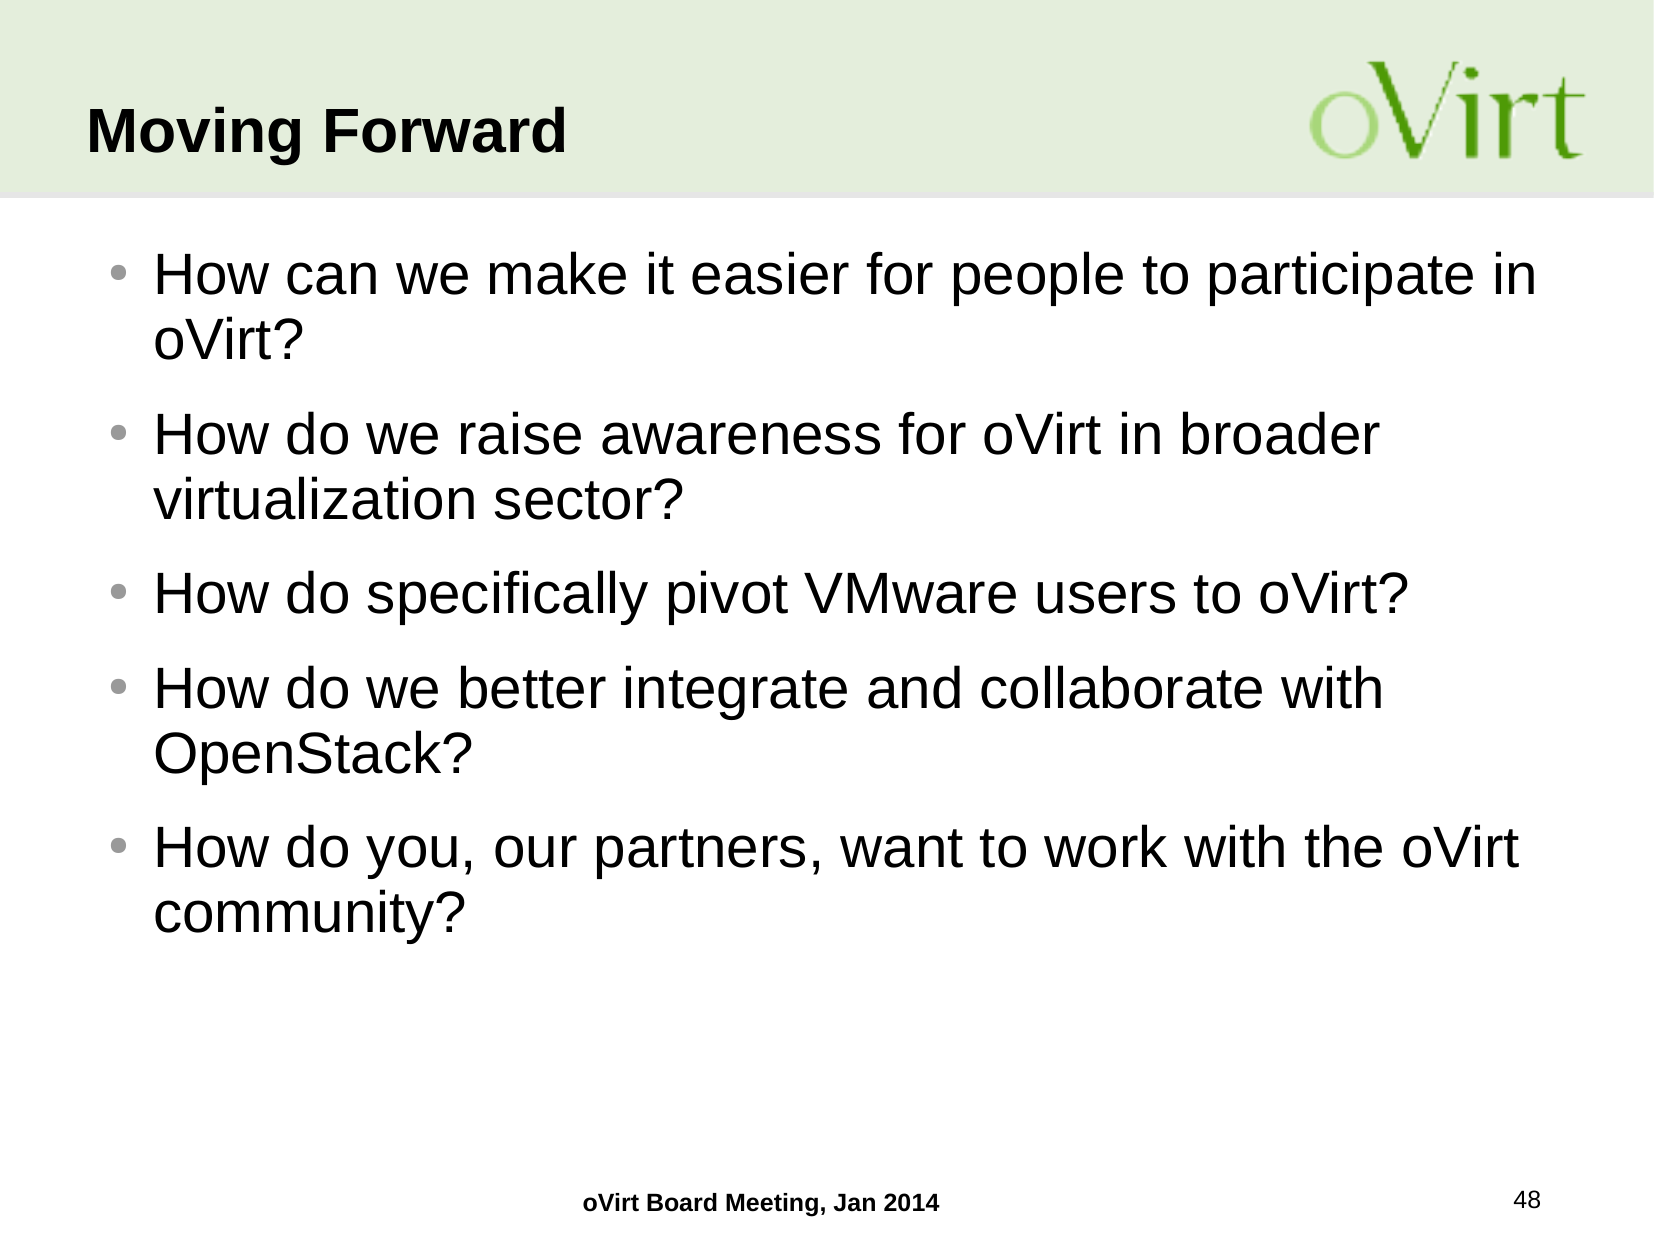

# Moving Forward
How can we make it easier for people to participate in oVirt?
How do we raise awareness for oVirt in broader virtualization sector?
How do specifically pivot VMware users to oVirt?
How do we better integrate and collaborate with OpenStack?
How do you, our partners, want to work with the oVirt community?